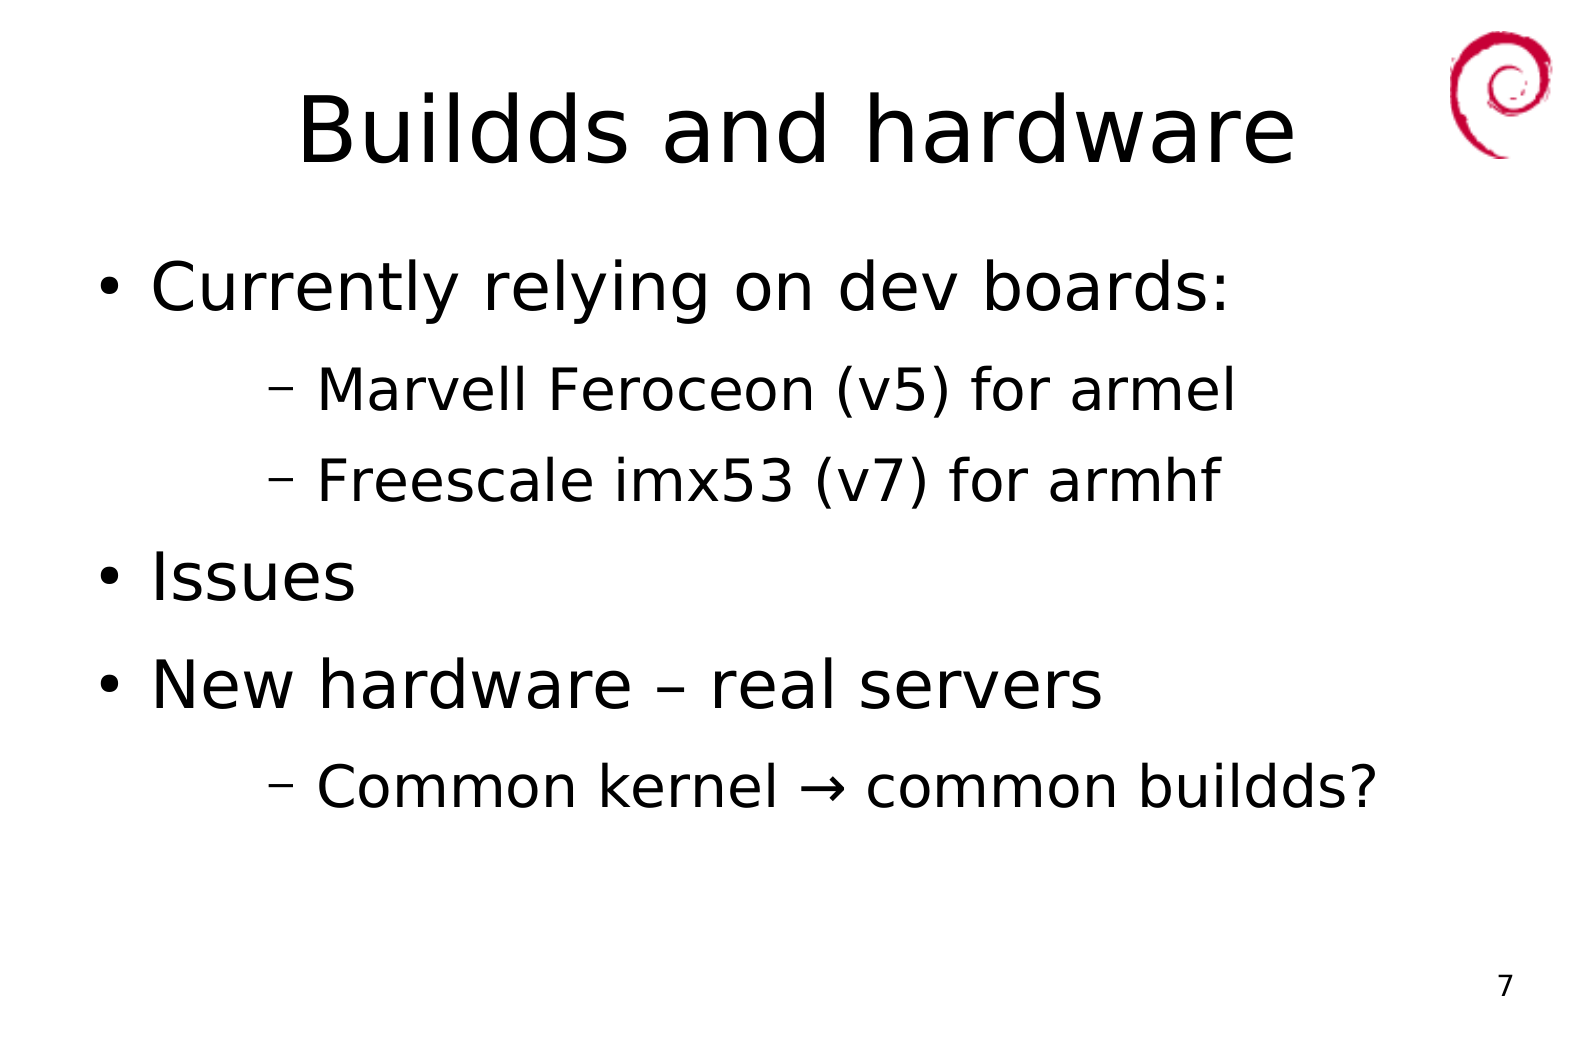

# Buildds and hardware
Currently relying on dev boards:
Marvell Feroceon (v5) for armel
Freescale imx53 (v7) for armhf
Issues
New hardware – real servers
Common kernel → common buildds?
7